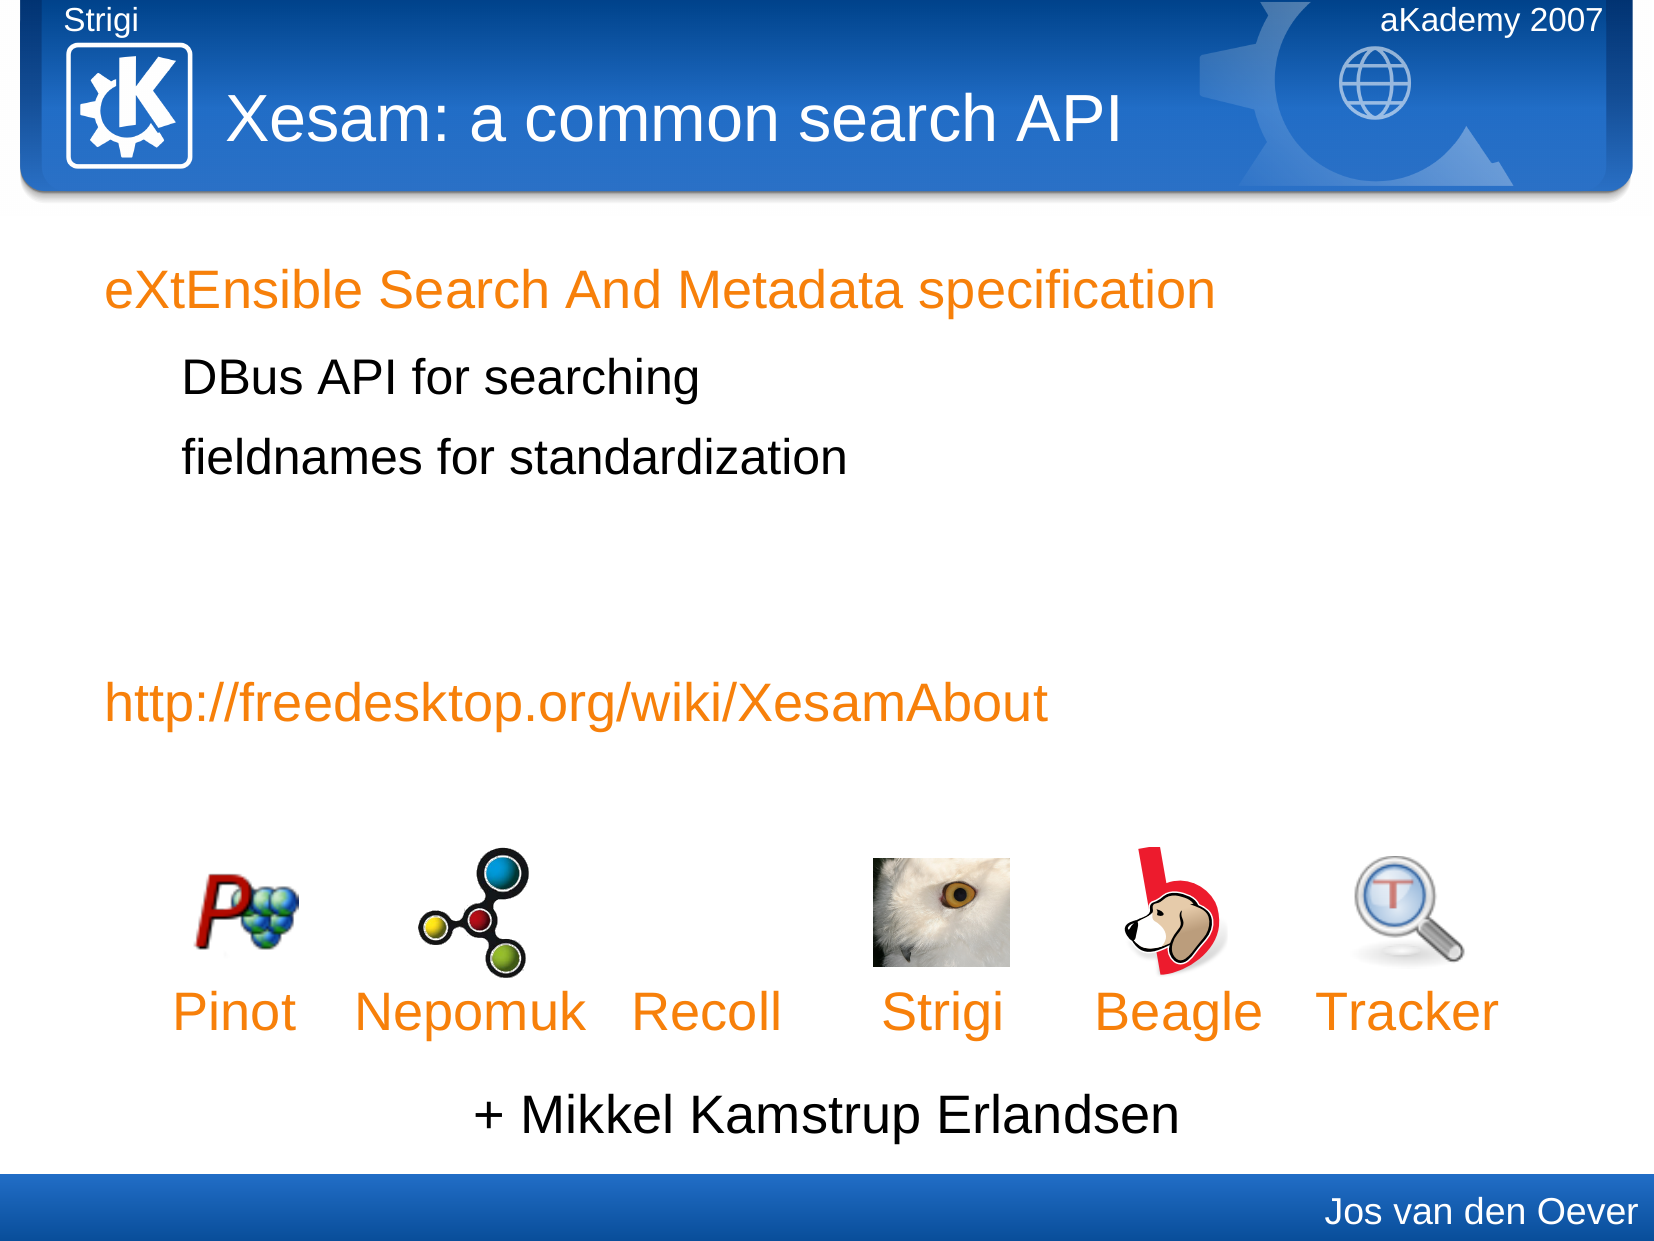

# Xesam: a common search API
eXtEnsible Search And Metadata specification
DBus API for searching
fieldnames for standardization
http://freedesktop.org/wiki/XesamAbout
 	Pinot	Nepomuk	Recoll	Strigi	Beagle	Tracker
+ Mikkel Kamstrup Erlandsen